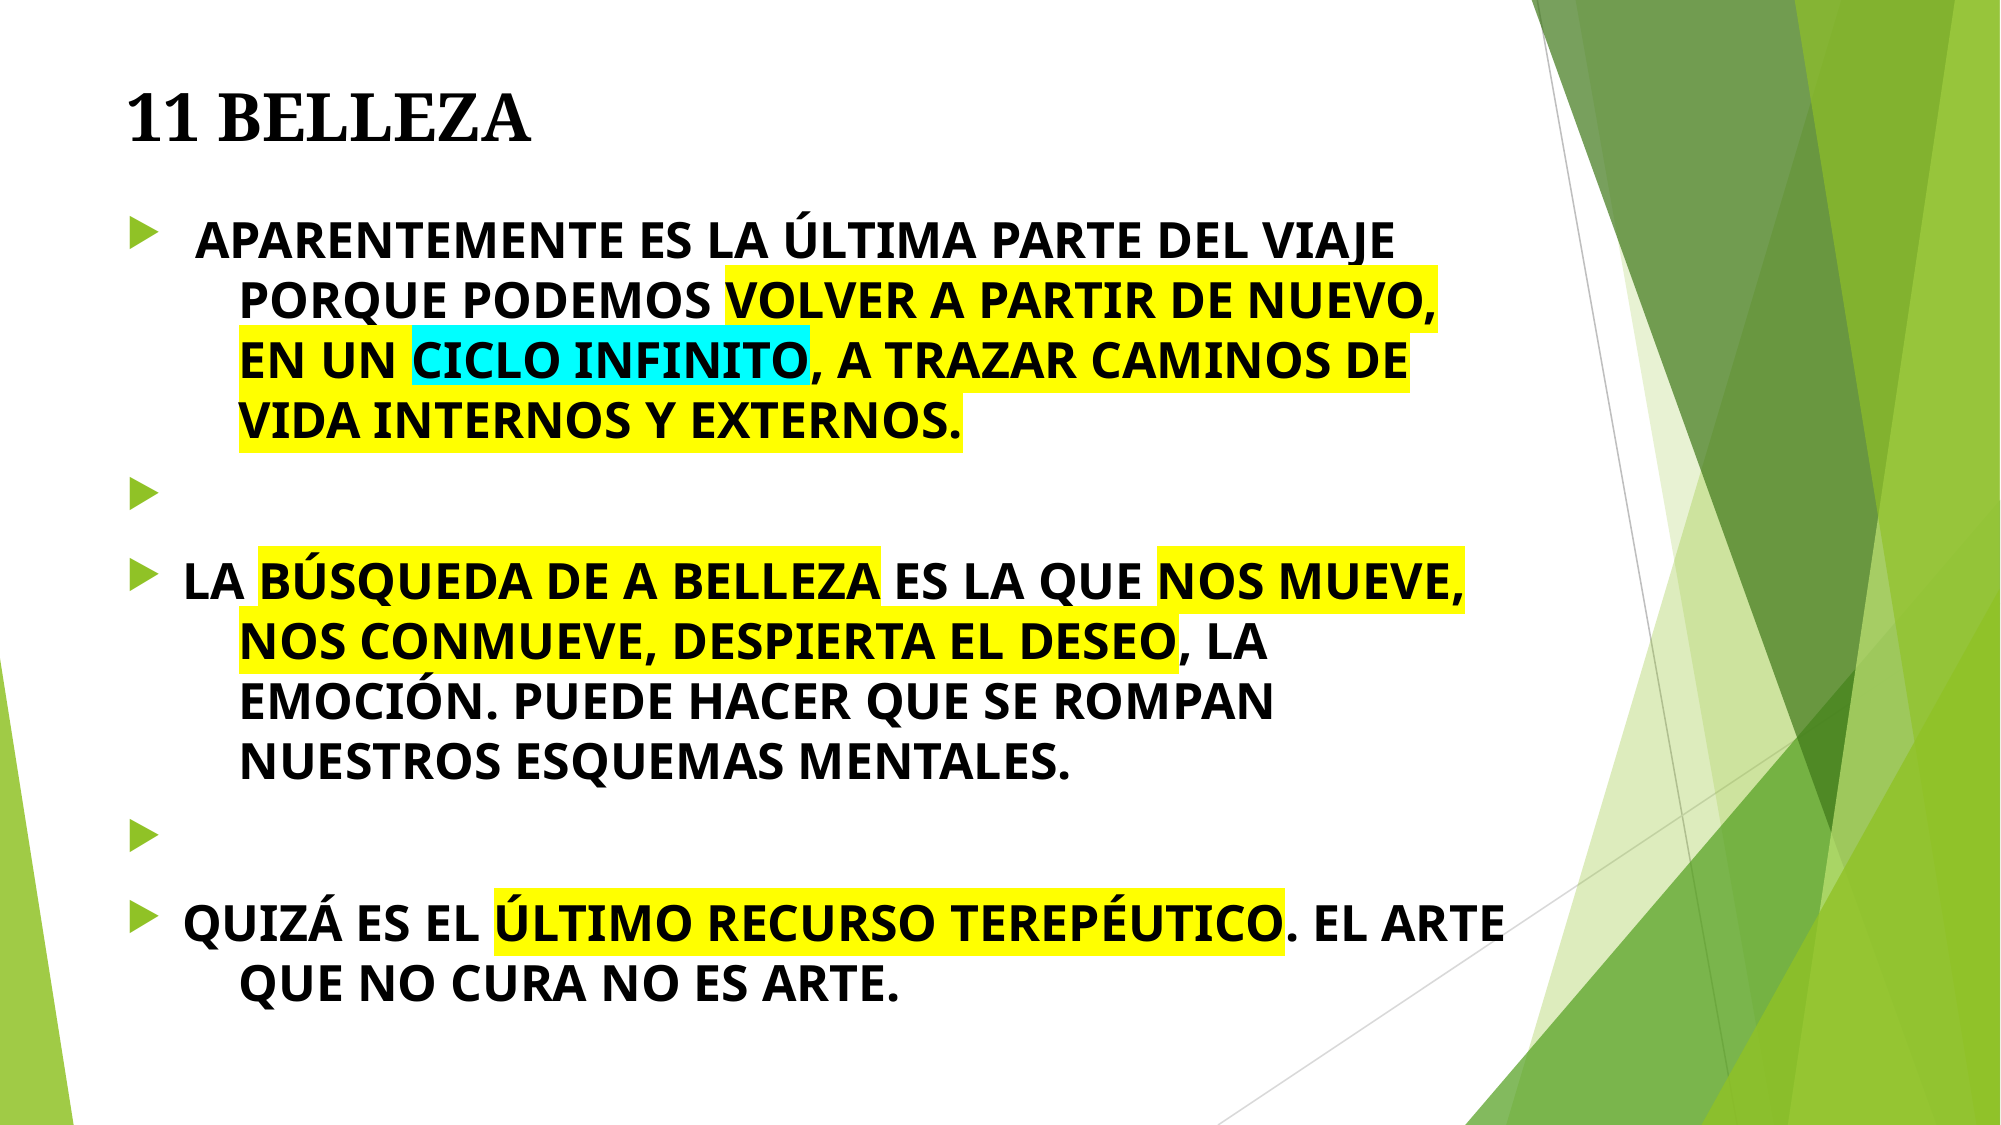

# 11 BELLEZA
 APARENTEMENTE ES LA ÚLTIMA PARTE DEL VIAJE PORQUE PODEMOS VOLVER A PARTIR DE NUEVO, EN UN CICLO INFINITO, A TRAZAR CAMINOS DE VIDA INTERNOS Y EXTERNOS.
LA BÚSQUEDA DE A BELLEZA ES LA QUE NOS MUEVE, NOS CONMUEVE, DESPIERTA EL DESEO, LA EMOCIÓN. PUEDE HACER QUE SE ROMPAN NUESTROS ESQUEMAS MENTALES.
QUIZÁ ES EL ÚLTIMO RECURSO TEREPÉUTICO. EL ARTE QUE NO CURA NO ES ARTE.